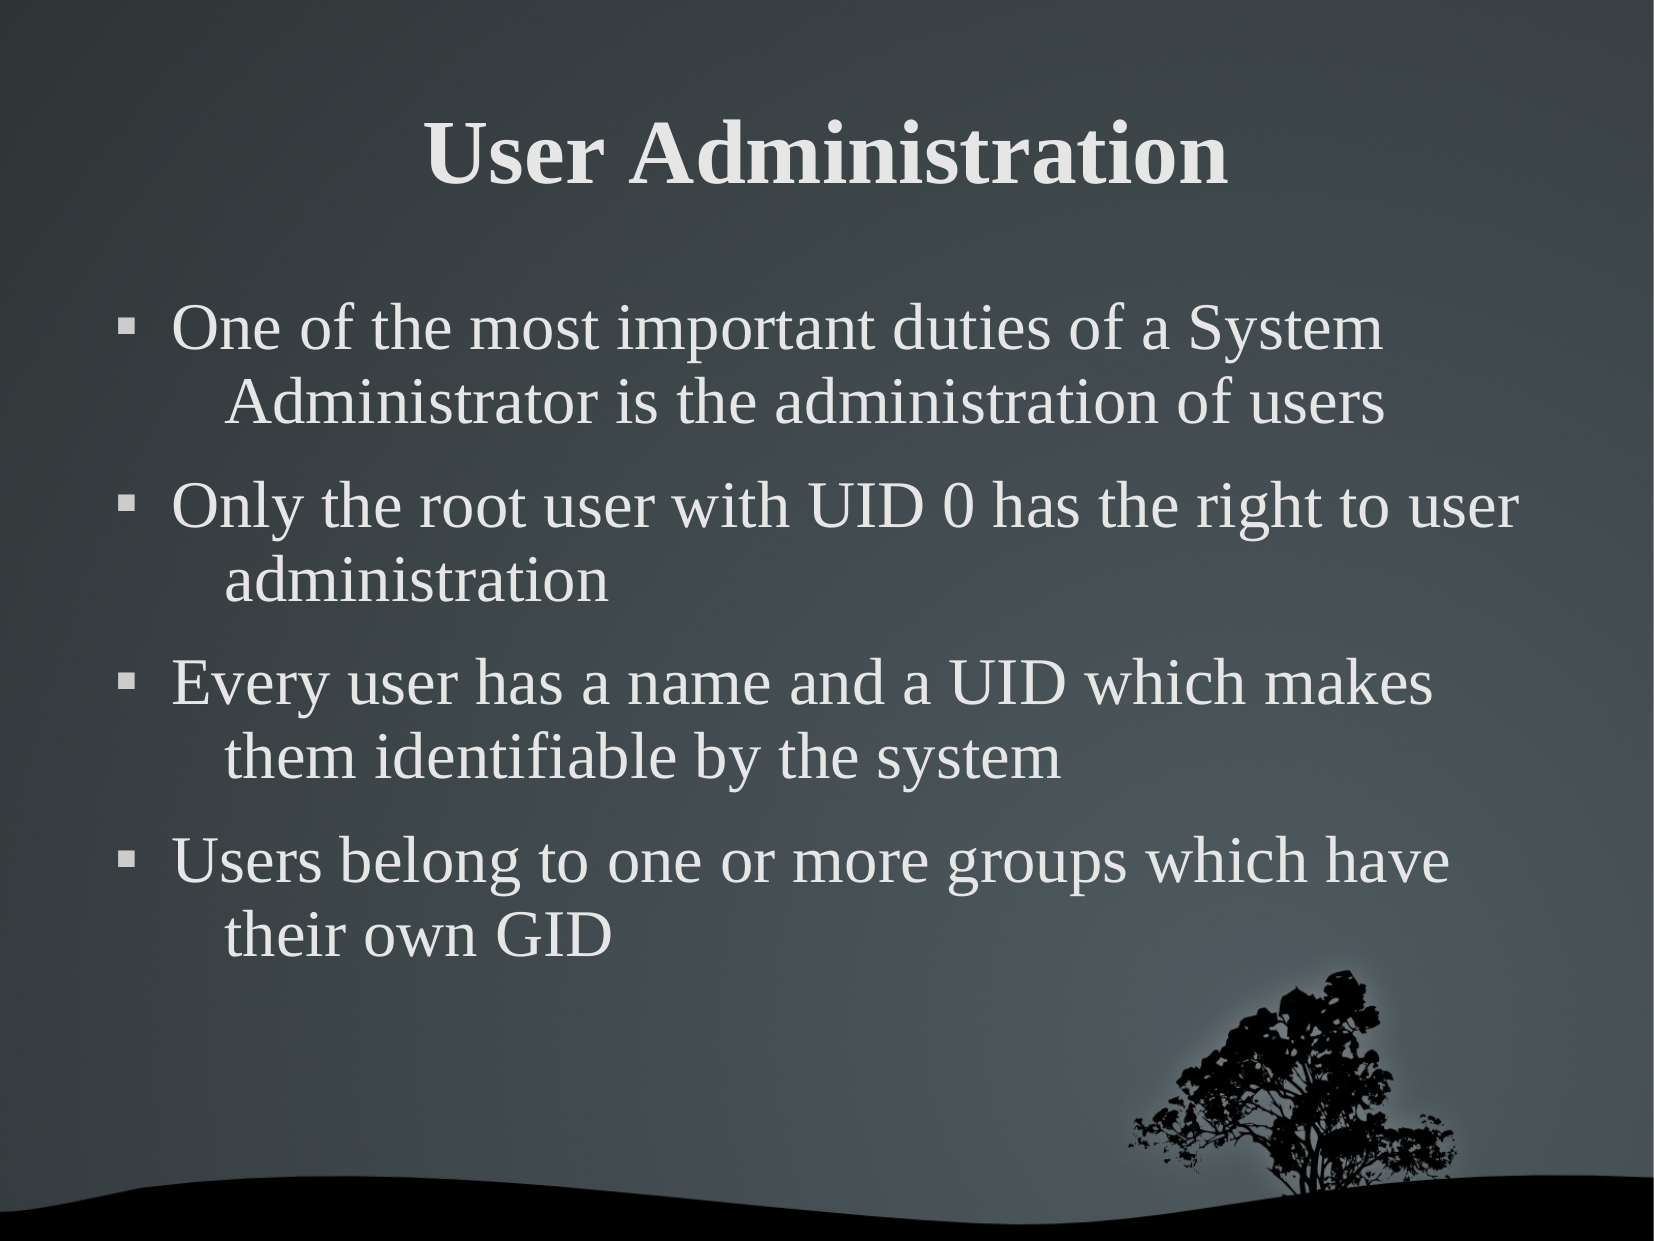

# User Administration
One of the most important duties of a System Administrator is the administration of users
Only the root user with UID 0 has the right to user administration
Every user has a name and a UID which makes them identifiable by the system
Users belong to one or more groups which have their own GID